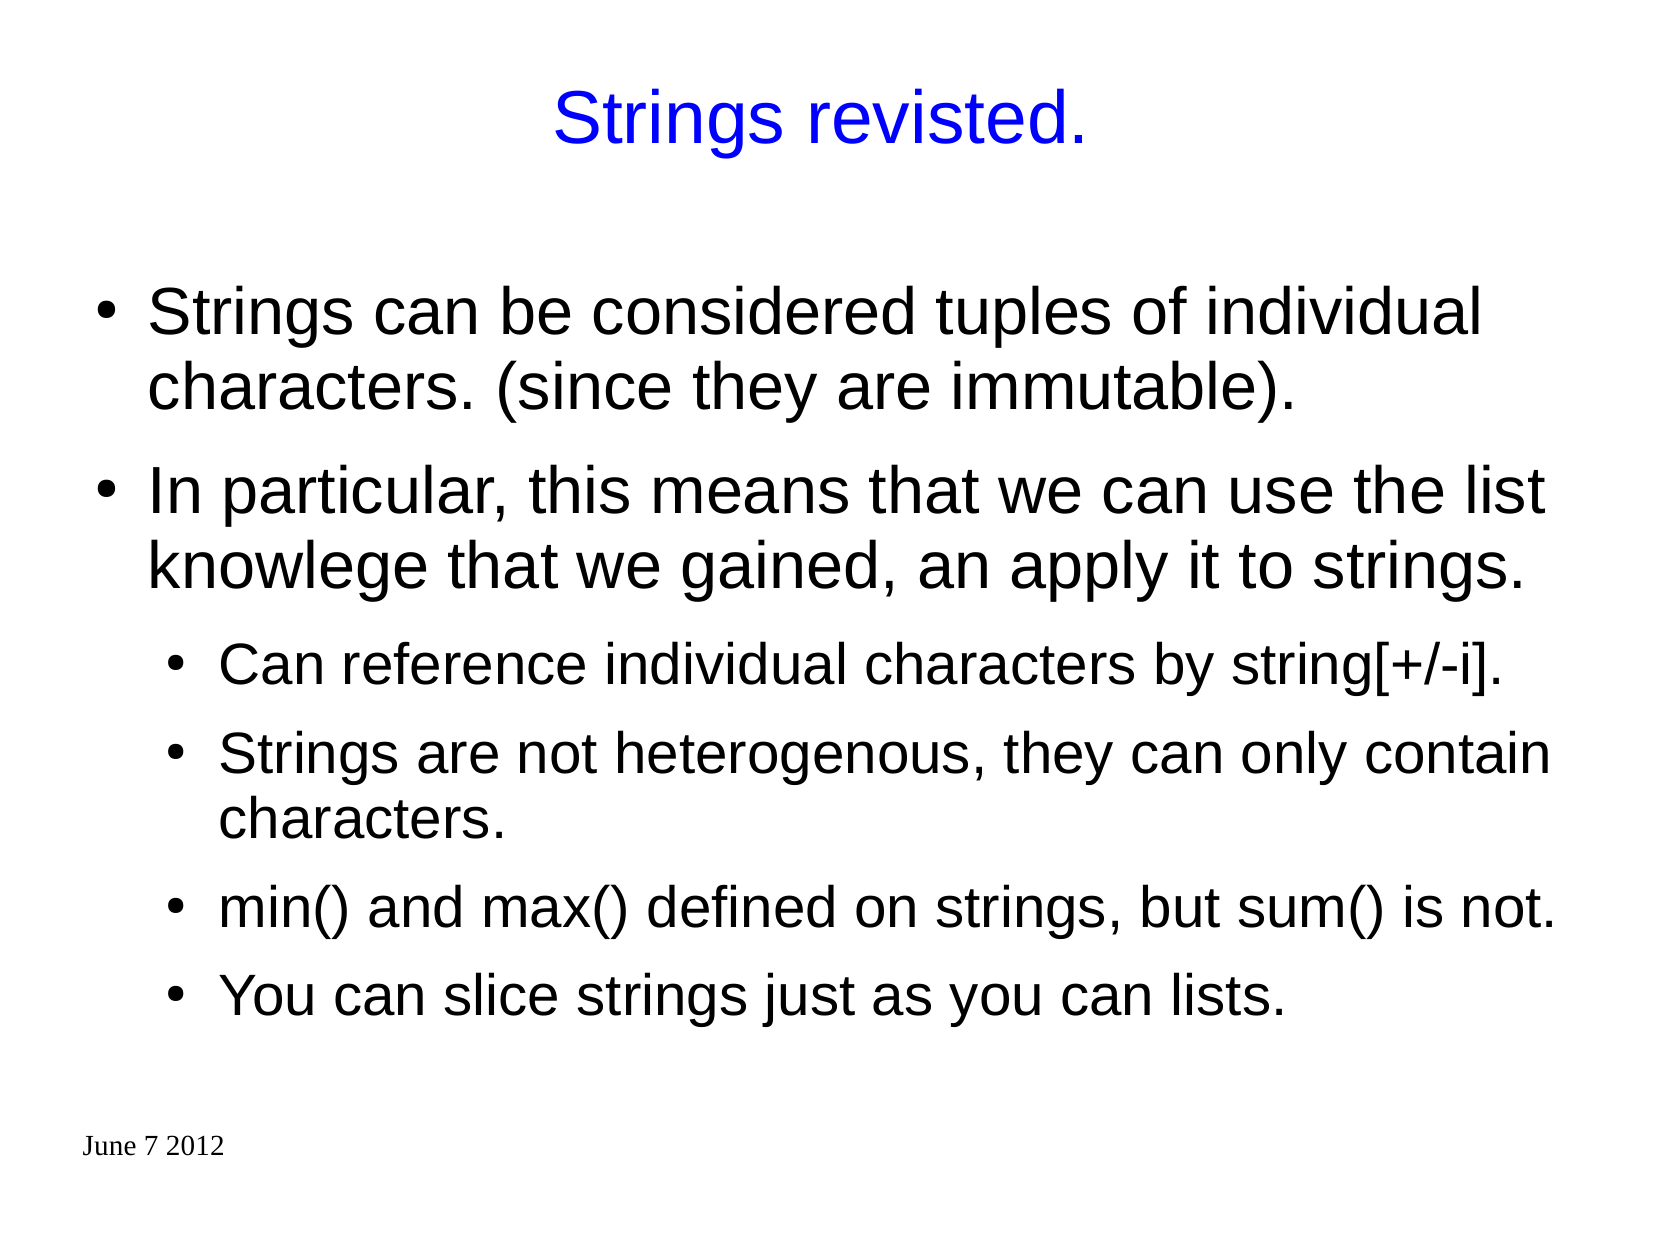

# Strings revisted.
Strings can be considered tuples of individual characters. (since they are immutable).
In particular, this means that we can use the list knowlege that we gained, an apply it to strings.
Can reference individual characters by string[+/-i].
Strings are not heterogenous, they can only contain characters.
min() and max() defined on strings, but sum() is not.
You can slice strings just as you can lists.
June 7 2012